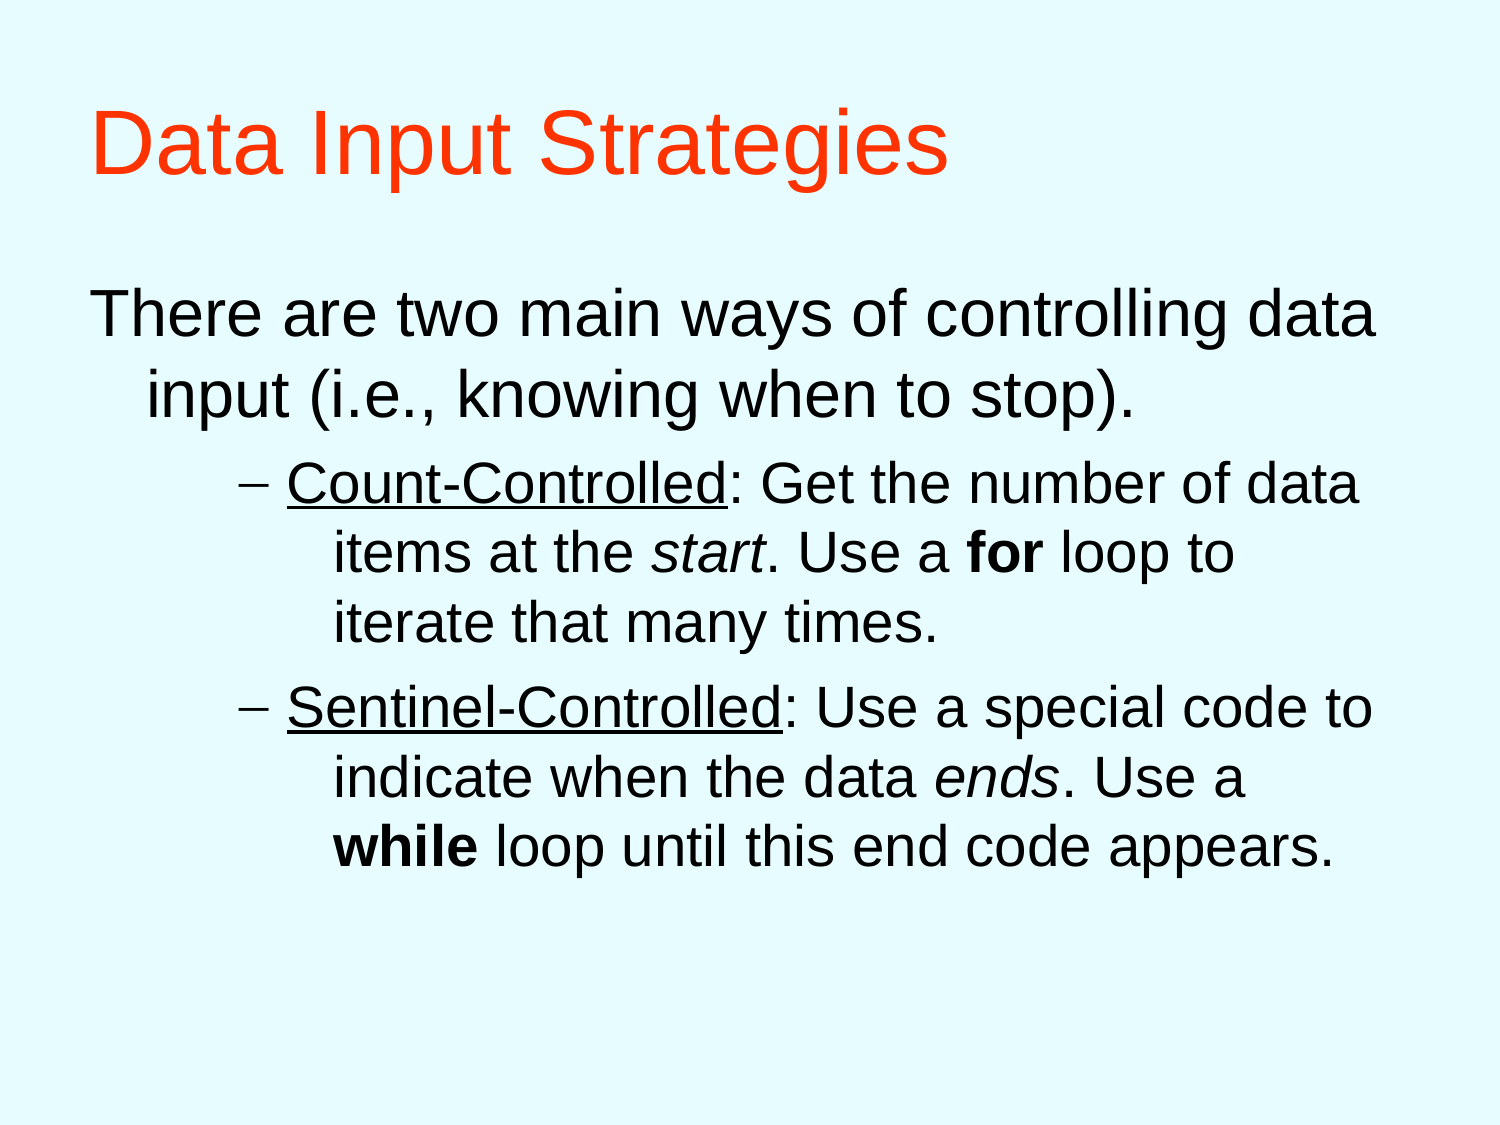

# Data Input Strategies
There are two main ways of controlling data input (i.e., knowing when to stop).
Count-Controlled: Get the number of data items at the start. Use a for loop to iterate that many times.
Sentinel-Controlled: Use a special code to indicate when the data ends. Use a while loop until this end code appears.